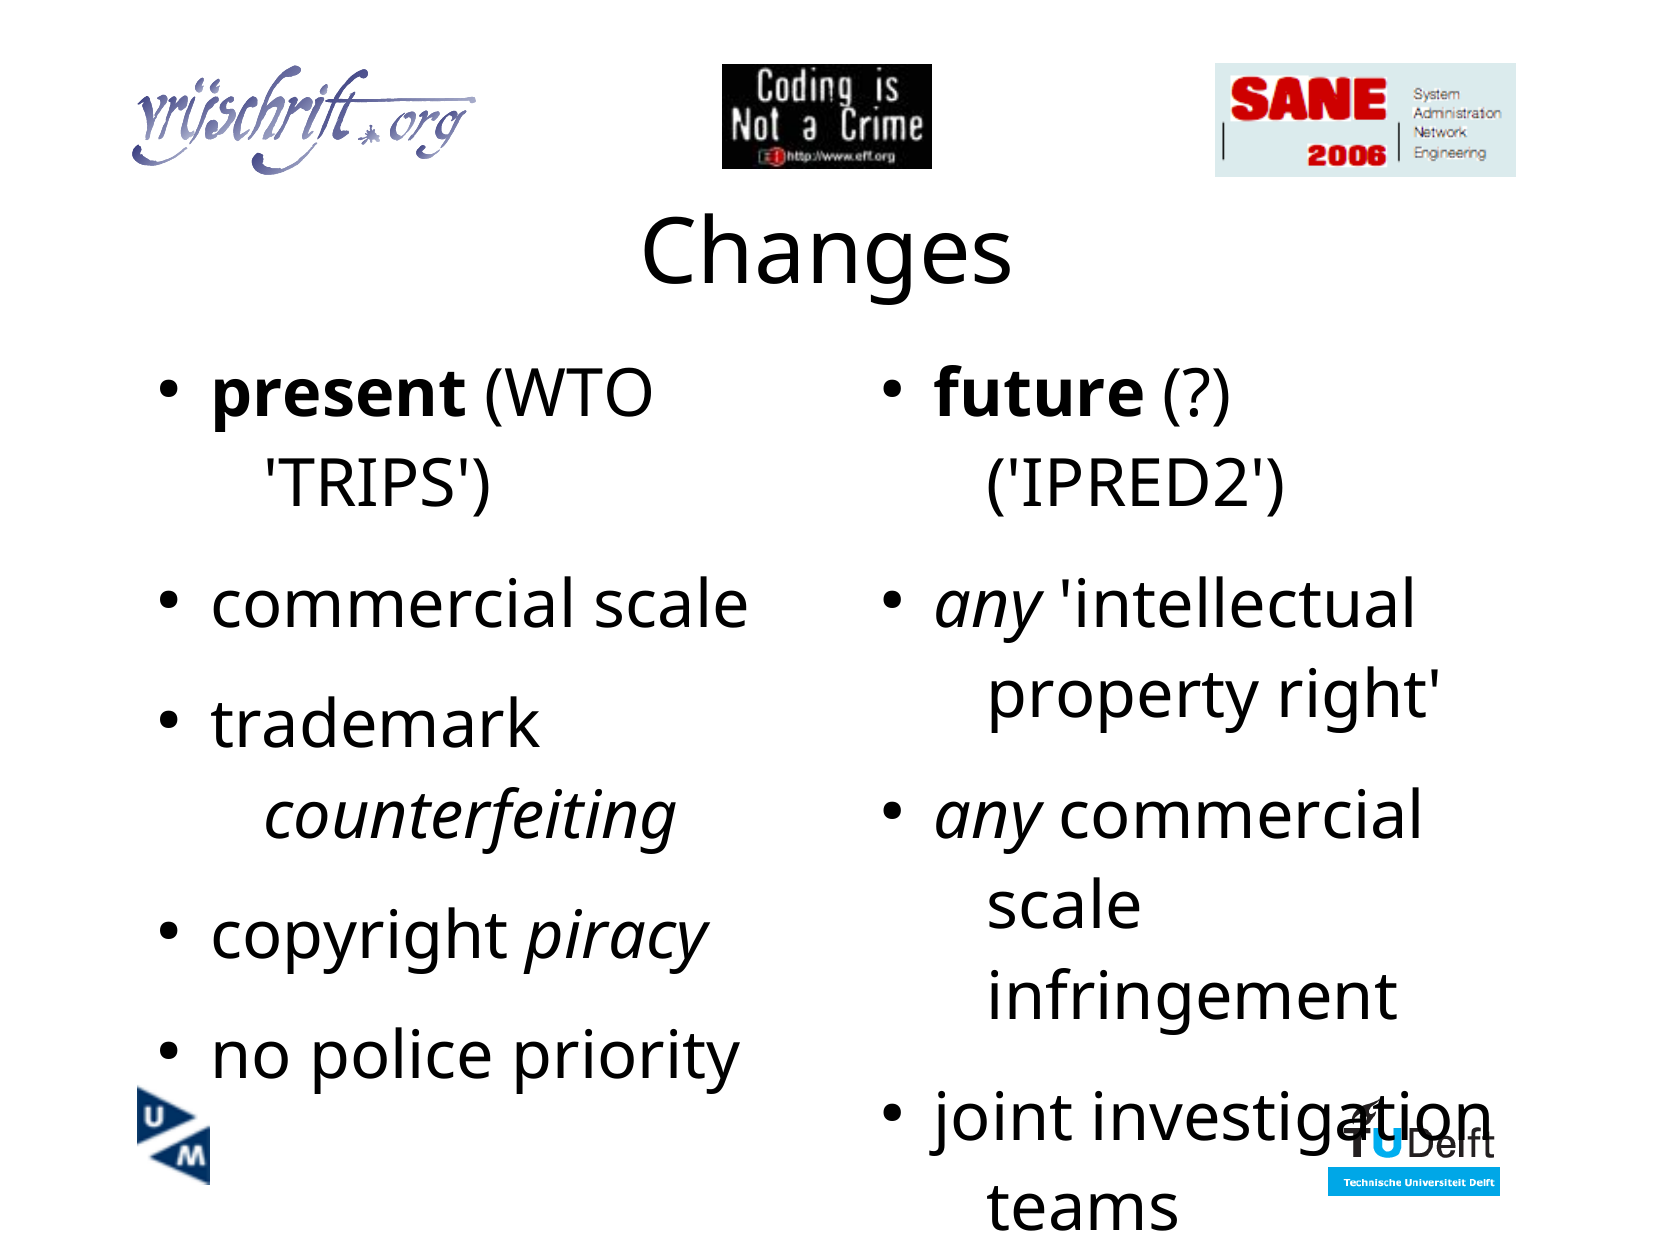

# Changes
present (WTO 'TRIPS')
commercial scale
trademark counterfeiting
copyright piracy
no police priority
future (?) ('IPRED2')
any 'intellectual property right'
any commercial scale infringement
joint investigation teams